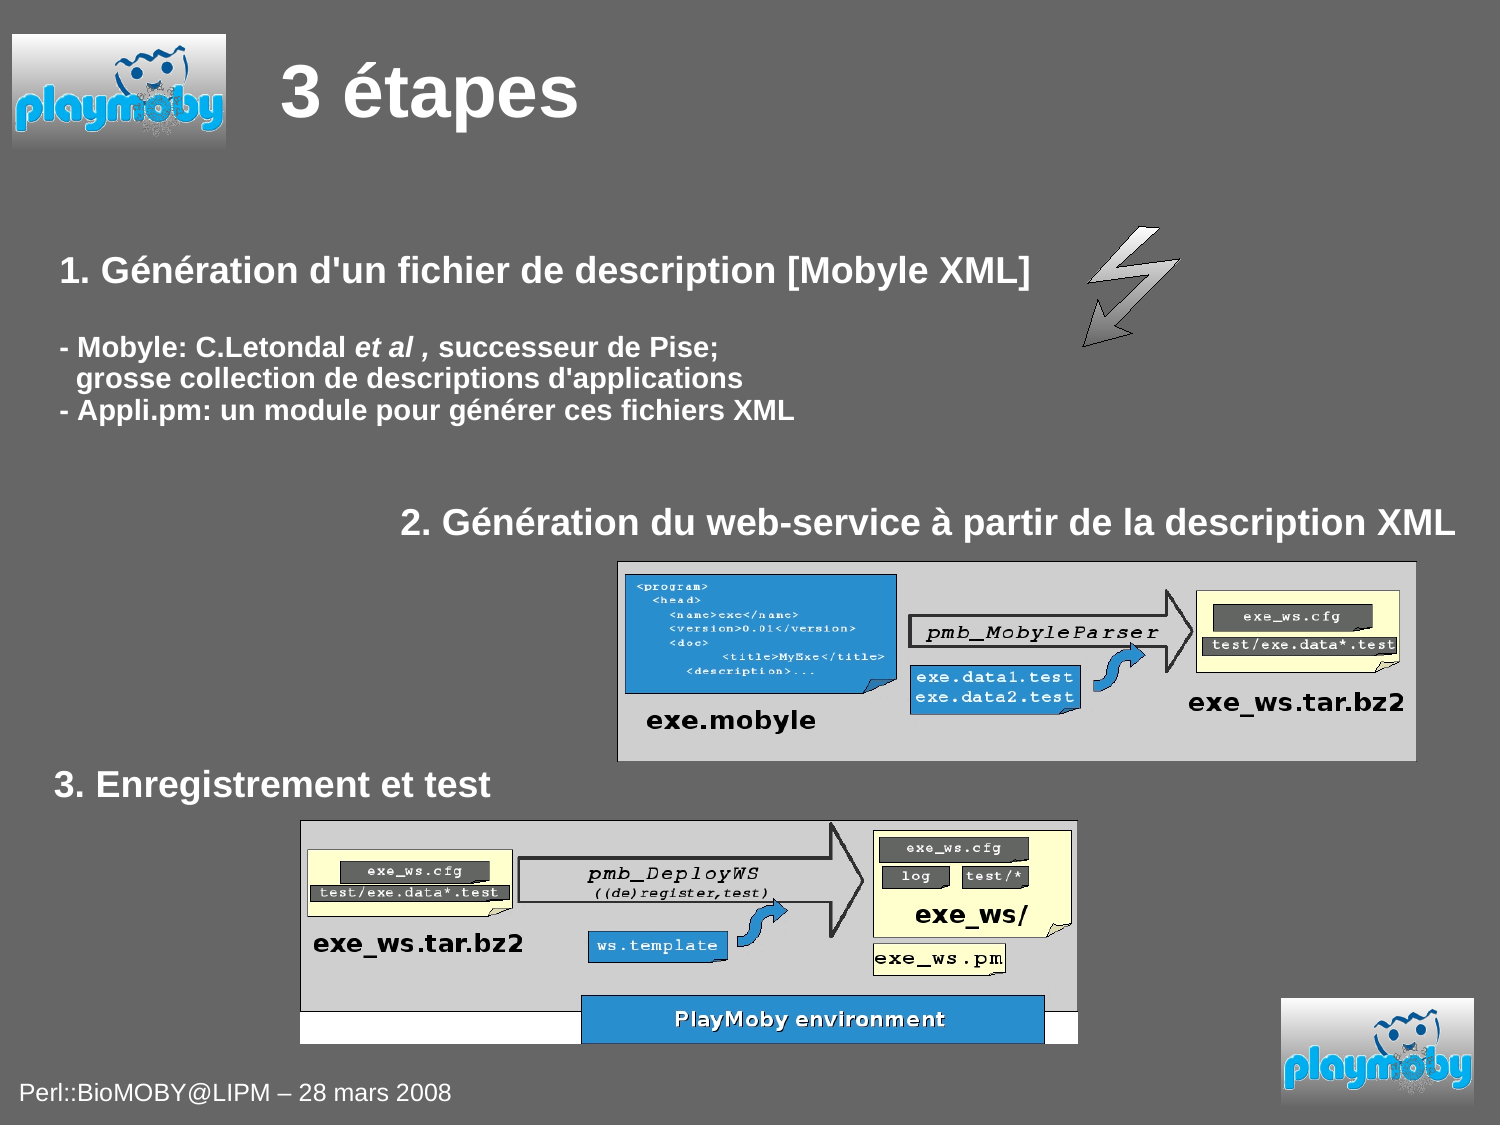

3 étapes
1. Génération d'un fichier de description [Mobyle XML]
- Mobyle: C.Letondal et al , successeur de Pise;
 grosse collection de descriptions d'applications
- Appli.pm: un module pour générer ces fichiers XML
2. Génération du web-service à partir de la description XML
3. Enregistrement et test